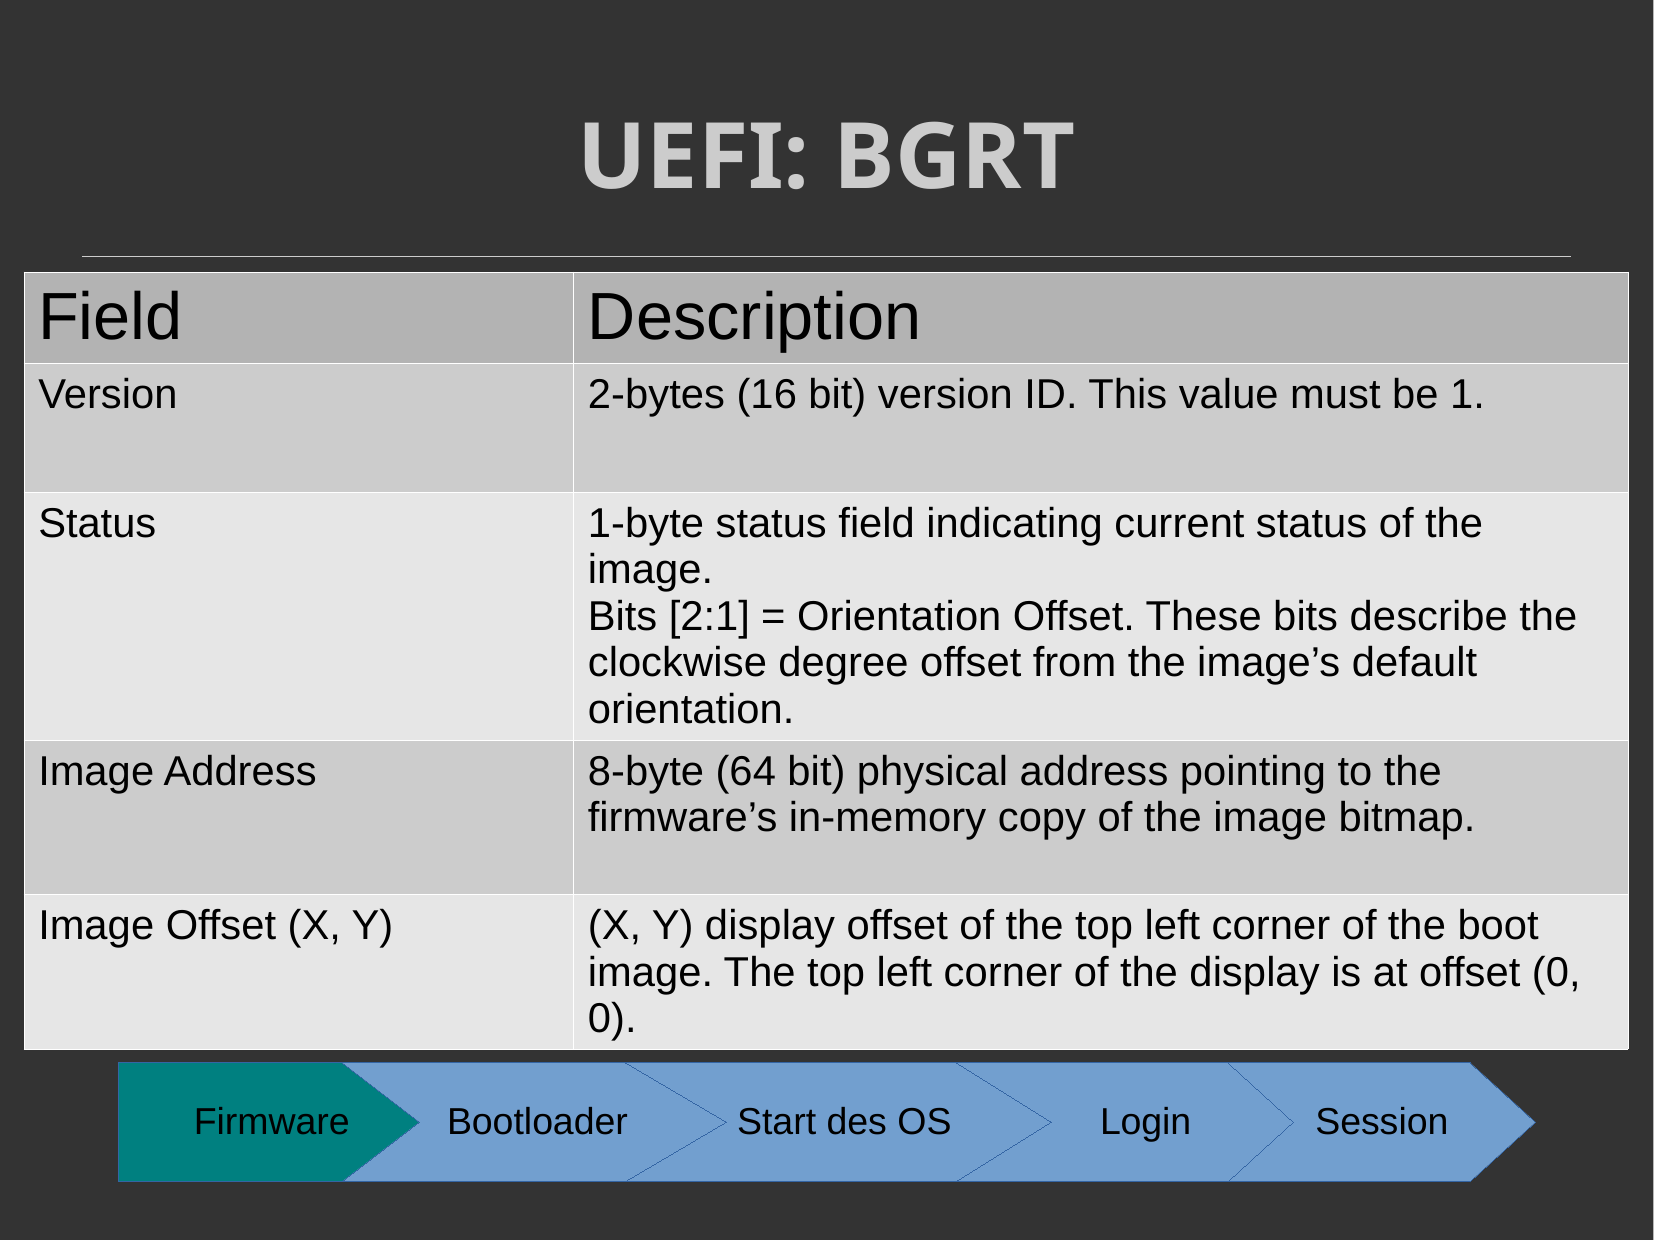

# UEFI: BGRT
| Field | Description |
| --- | --- |
| Version | 2-bytes (16 bit) version ID. This value must be 1. |
| Status | 1-byte status field indicating current status of the image. Bits [2:1] = Orientation Offset. These bits describe the clockwise degree offset from the image’s default orientation. |
| Image Address | 8-byte (64 bit) physical address pointing to the firmware’s in-memory copy of the image bitmap. |
| Image Offset (X, Y) | (X, Y) display offset of the top left corner of the boot image. The top left corner of the display is at offset (0, 0). |
Firmware
Bootloader
Start des OS
Login
Session